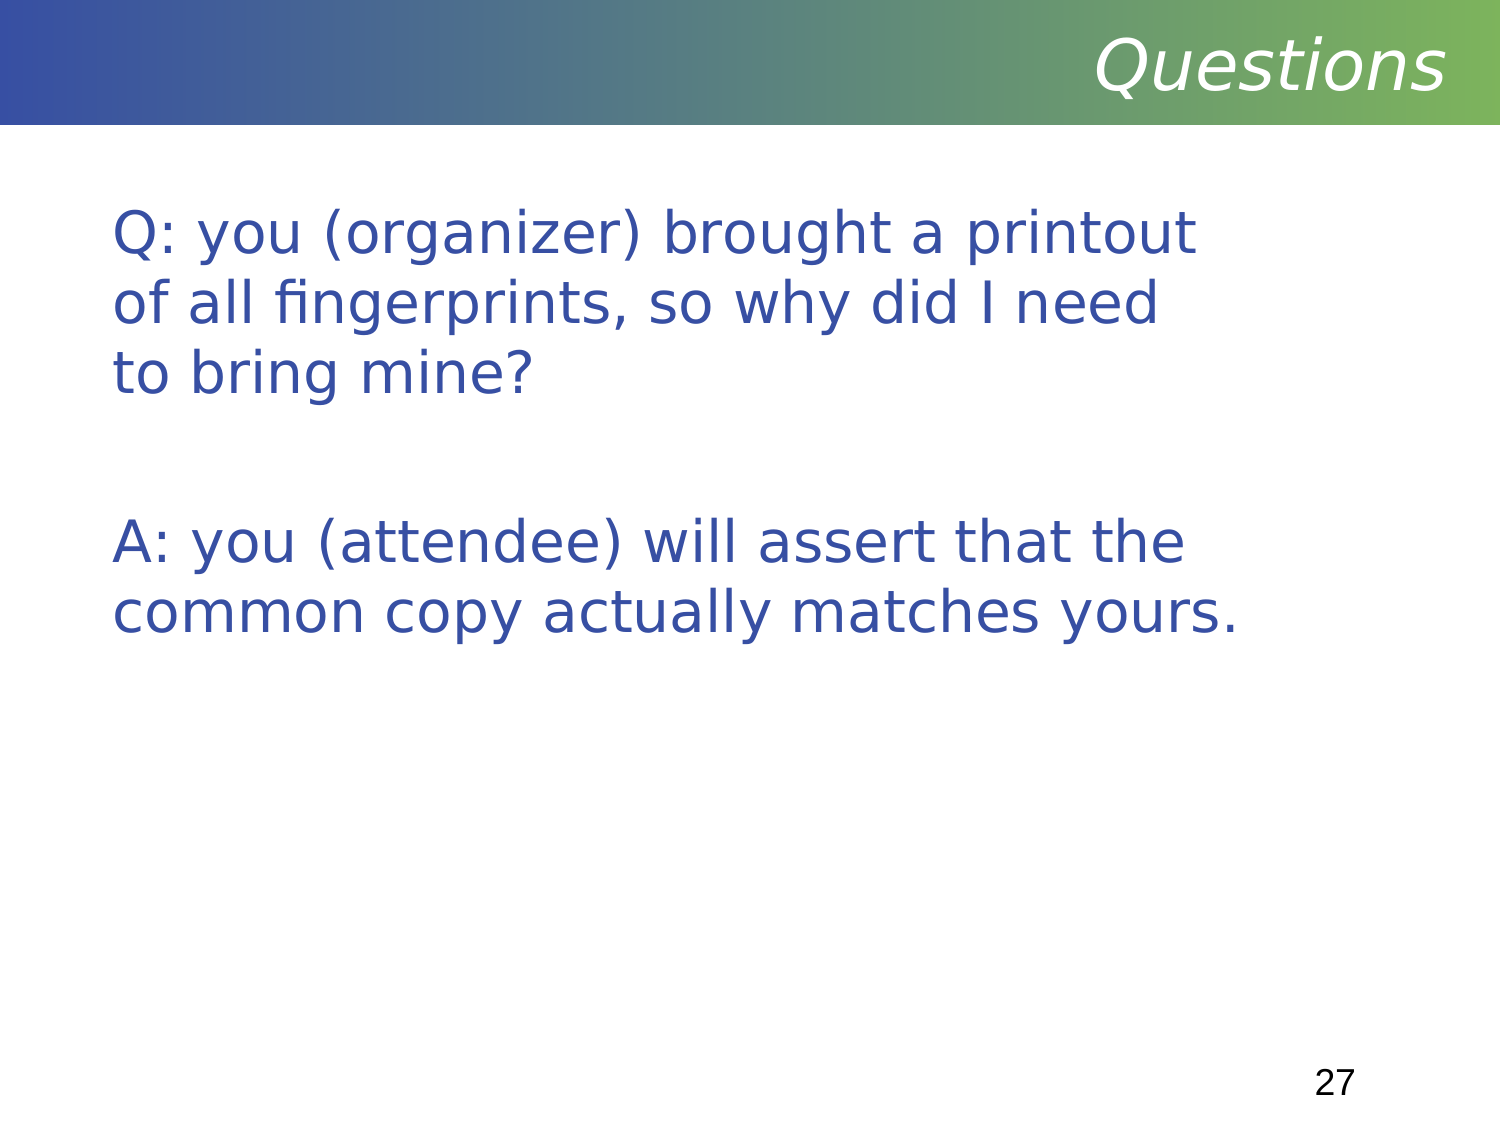

# Questions
Q: you (organizer) brought a printout
of all fingerprints, so why did I need
to bring mine?
A: you (attendee) will assert that the common copy actually matches yours.
27